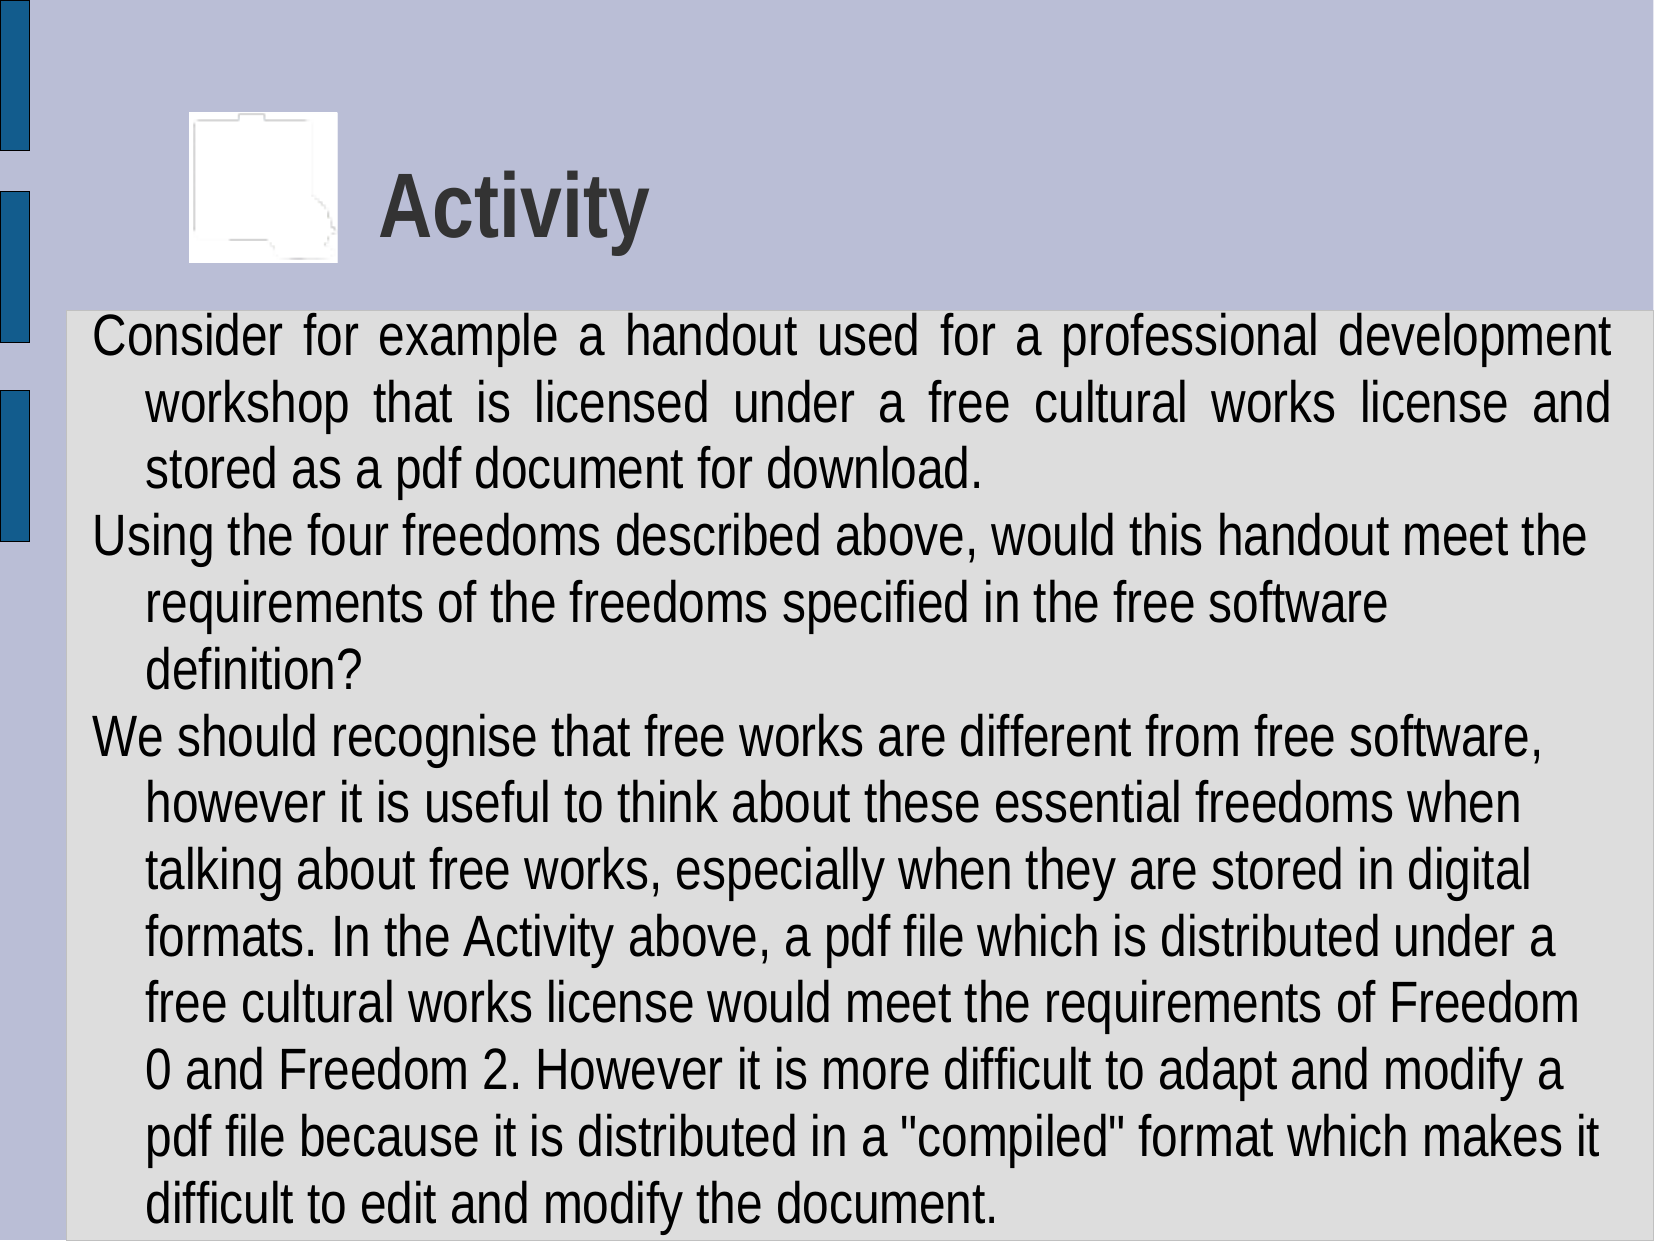

# Activity
Consider for example a handout used for a professional development workshop that is licensed under a free cultural works license and stored as a pdf document for download.
Using the four freedoms described above, would this handout meet the requirements of the freedoms specified in the free software definition?
We should recognise that free works are different from free software, however it is useful to think about these essential freedoms when talking about free works, especially when they are stored in digital formats. In the Activity above, a pdf file which is distributed under a free cultural works license would meet the requirements of Freedom 0 and Freedom 2. However it is more difficult to adapt and modify a pdf file because it is distributed in a "compiled" format which makes it difficult to edit and modify the document.